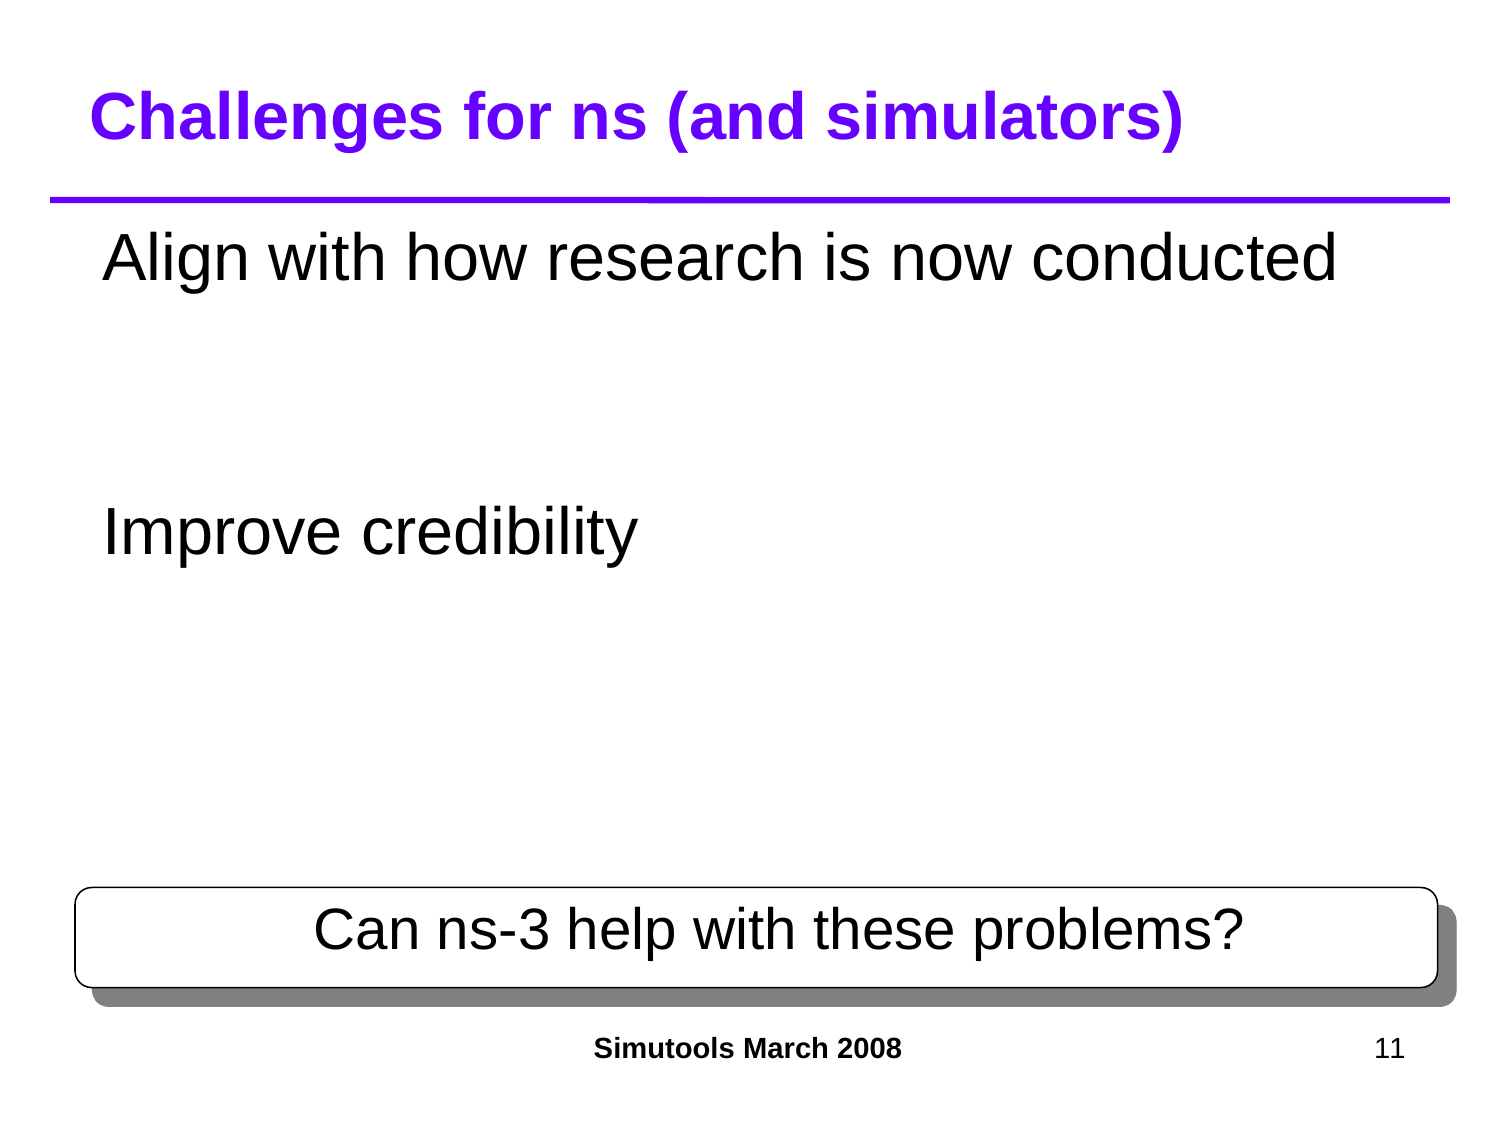

# Challenges for ns (and simulators)
Align with how research is now conducted
Improve credibility
Can ns-3 help with these problems?
11